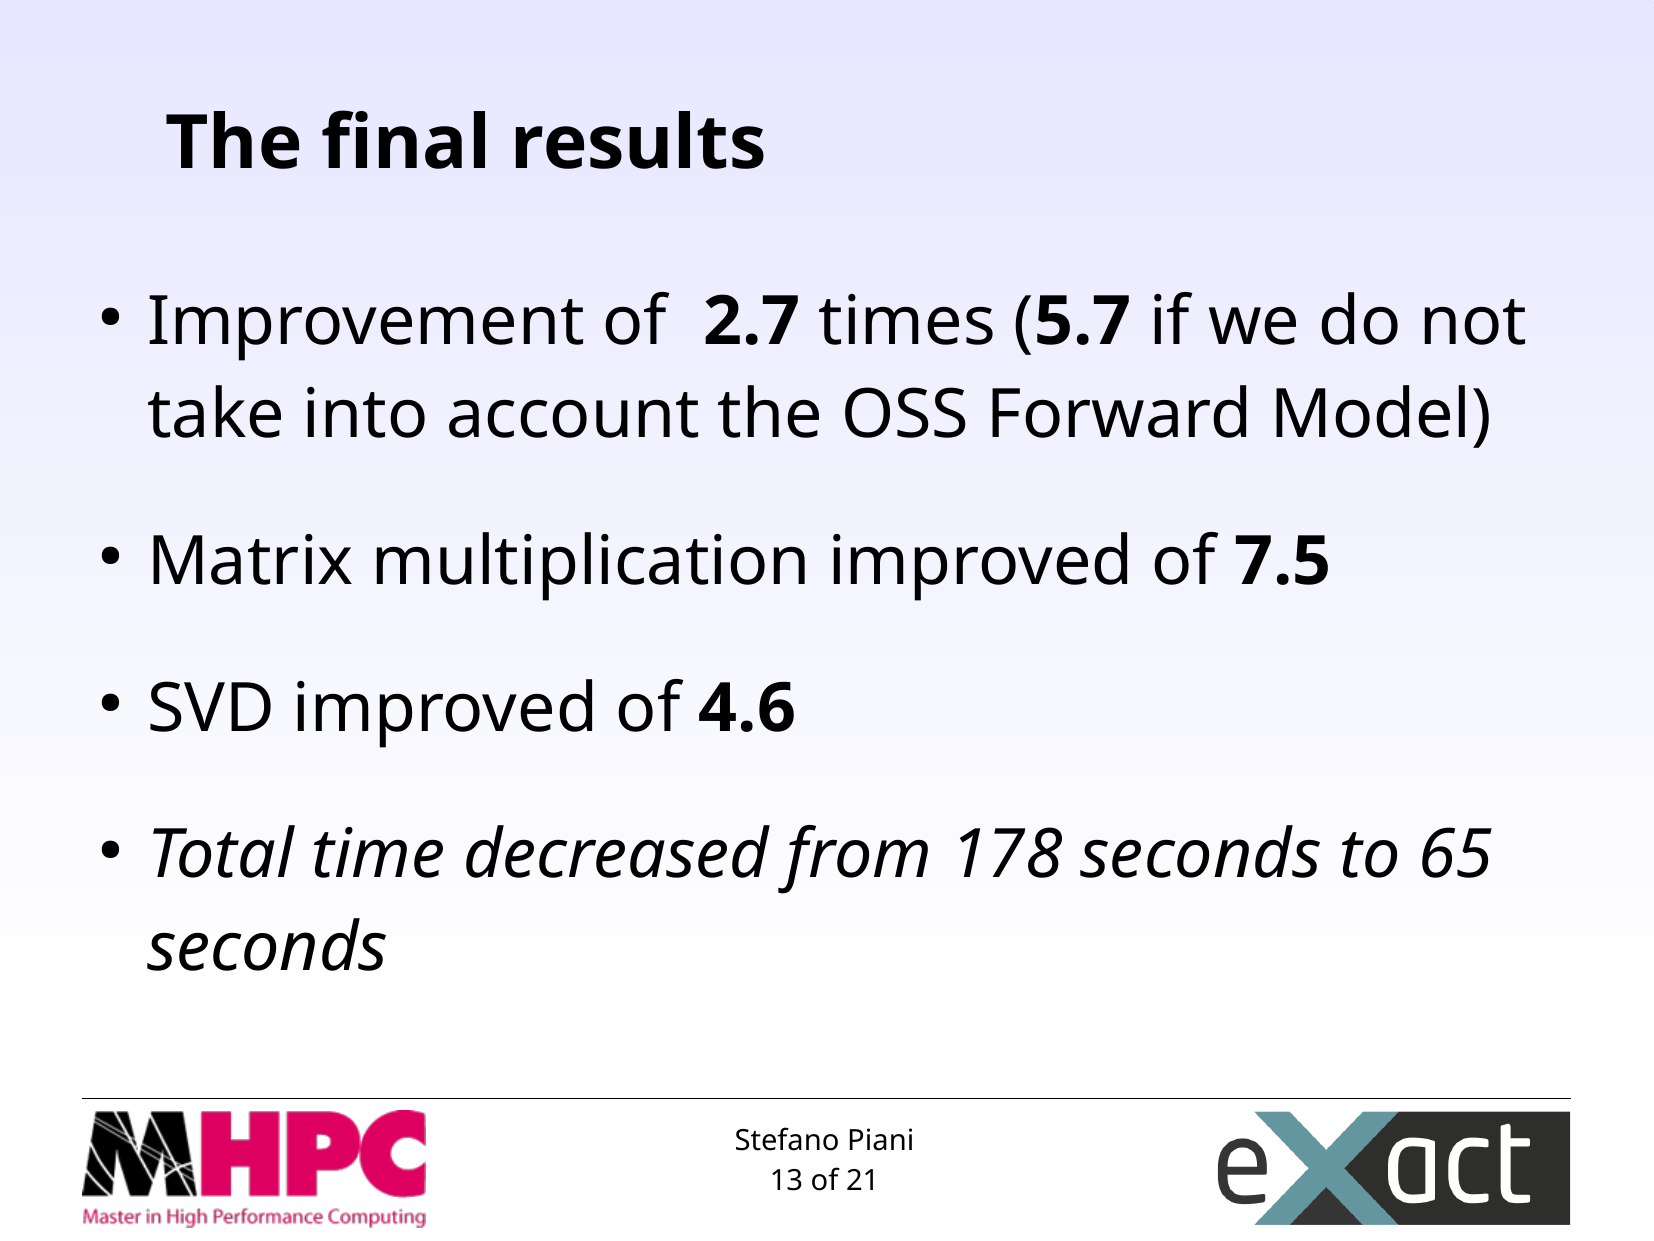

# The final results
Improvement of 2.7 times (5.7 if we do not take into account the OSS Forward Model)
Matrix multiplication improved of 7.5
SVD improved of 4.6
Total time decreased from 178 seconds to 65 seconds
13